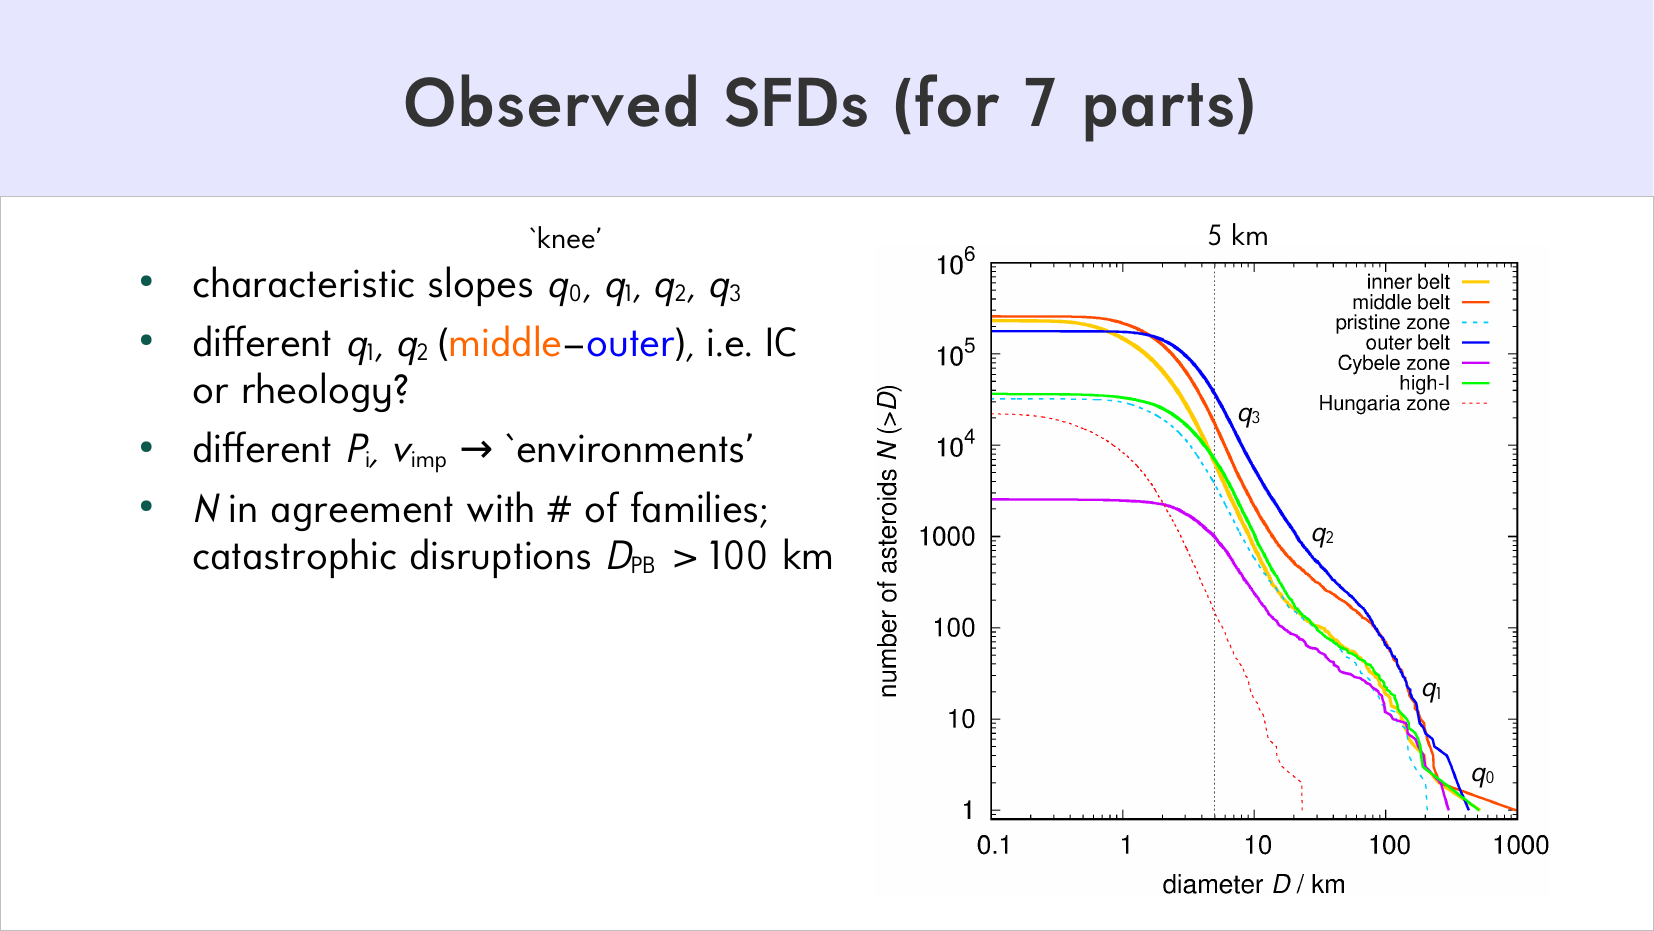

# Observed SFDs (for 7 parts)
5 km
`knee’
characteristic slopes q0, q1, q2, q3
different q1, q2 (middle‒outer), i.e. IC or rheology?
different Pi, vimp → `environments’
N in agreement with # of families; catastrophic disruptions DPB > 100 km
q3
q2
q1
q0